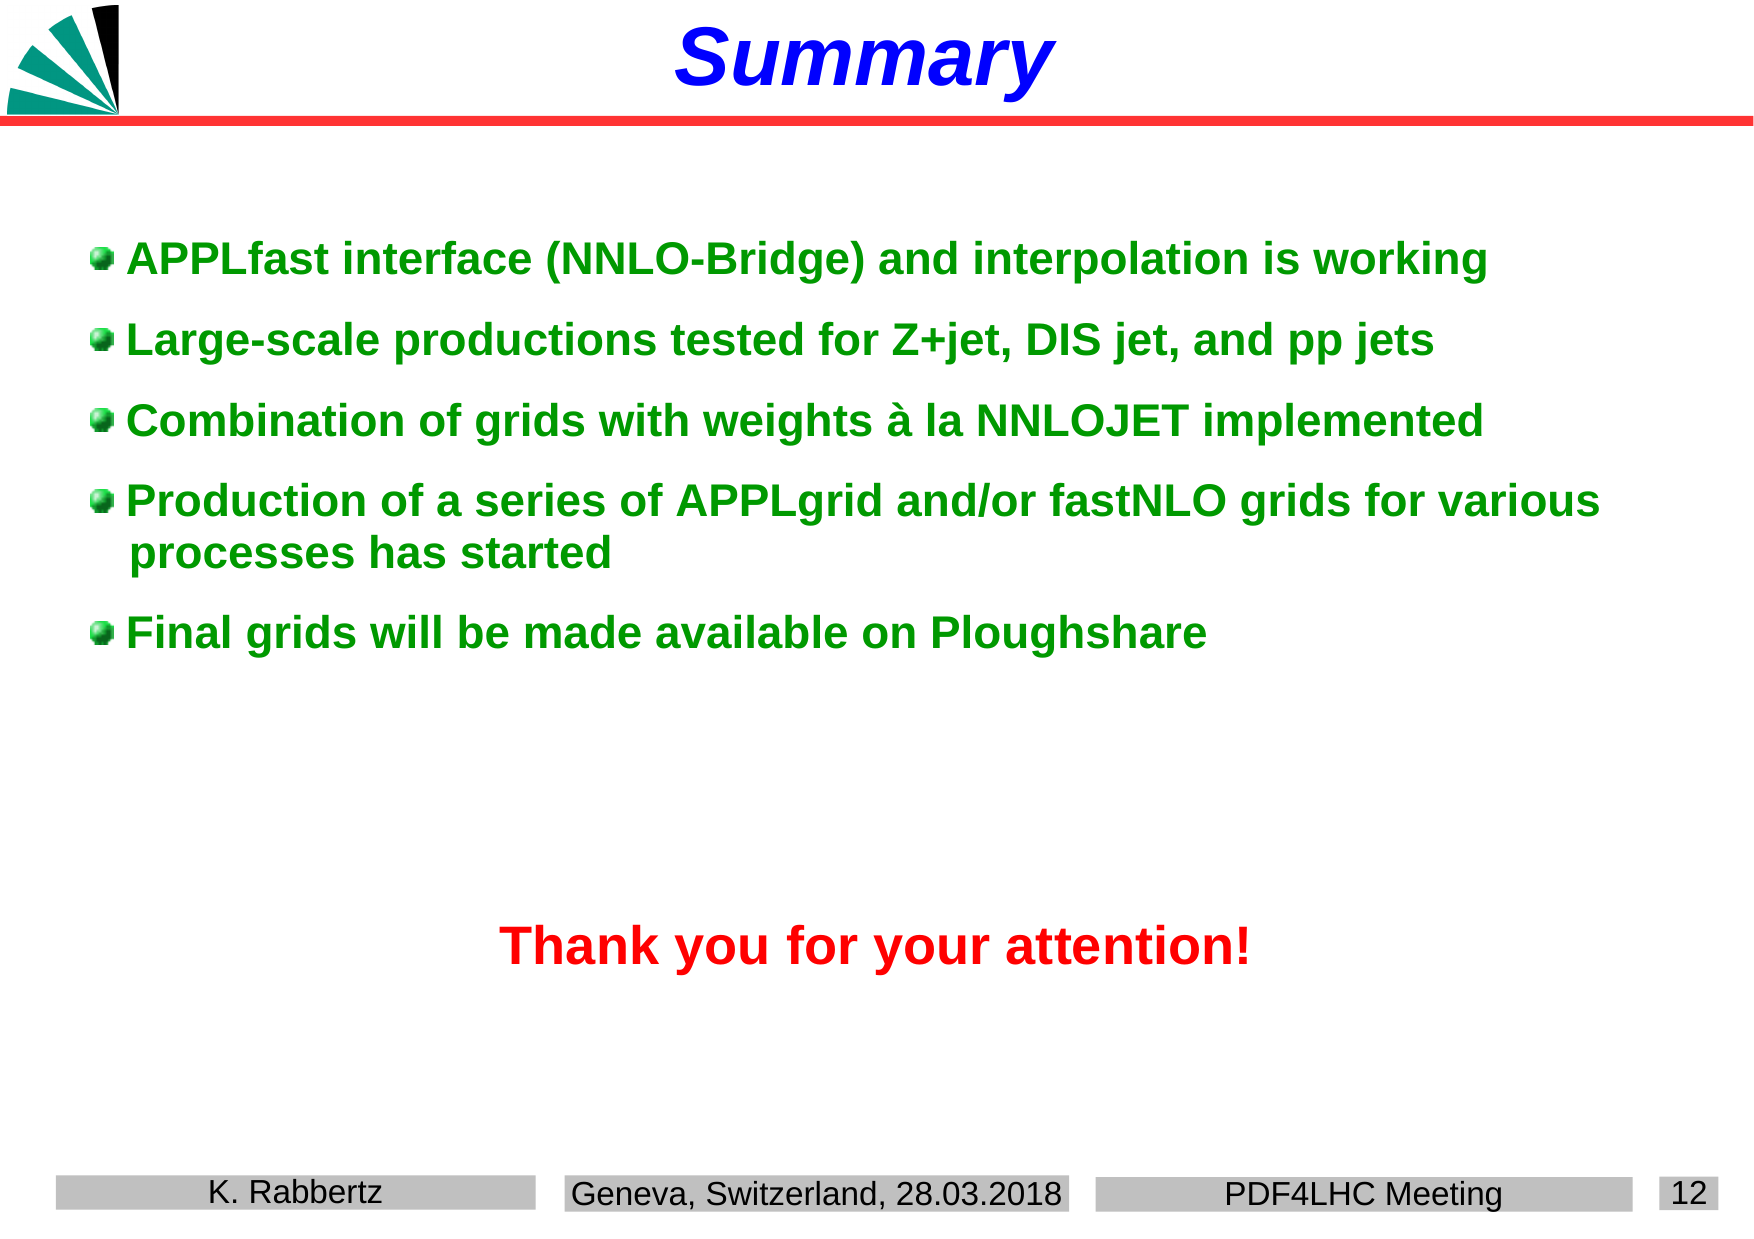

# Summary
 APPLfast interface (NNLO-Bridge) and interpolation is working
 Large-scale productions tested for Z+jet, DIS jet, and pp jets
 Combination of grids with weights à la NNLOJET implemented
 Production of a series of APPLgrid and/or fastNLO grids for various processes has started
 Final grids will be made available on Ploughshare
Thank you for your attention!